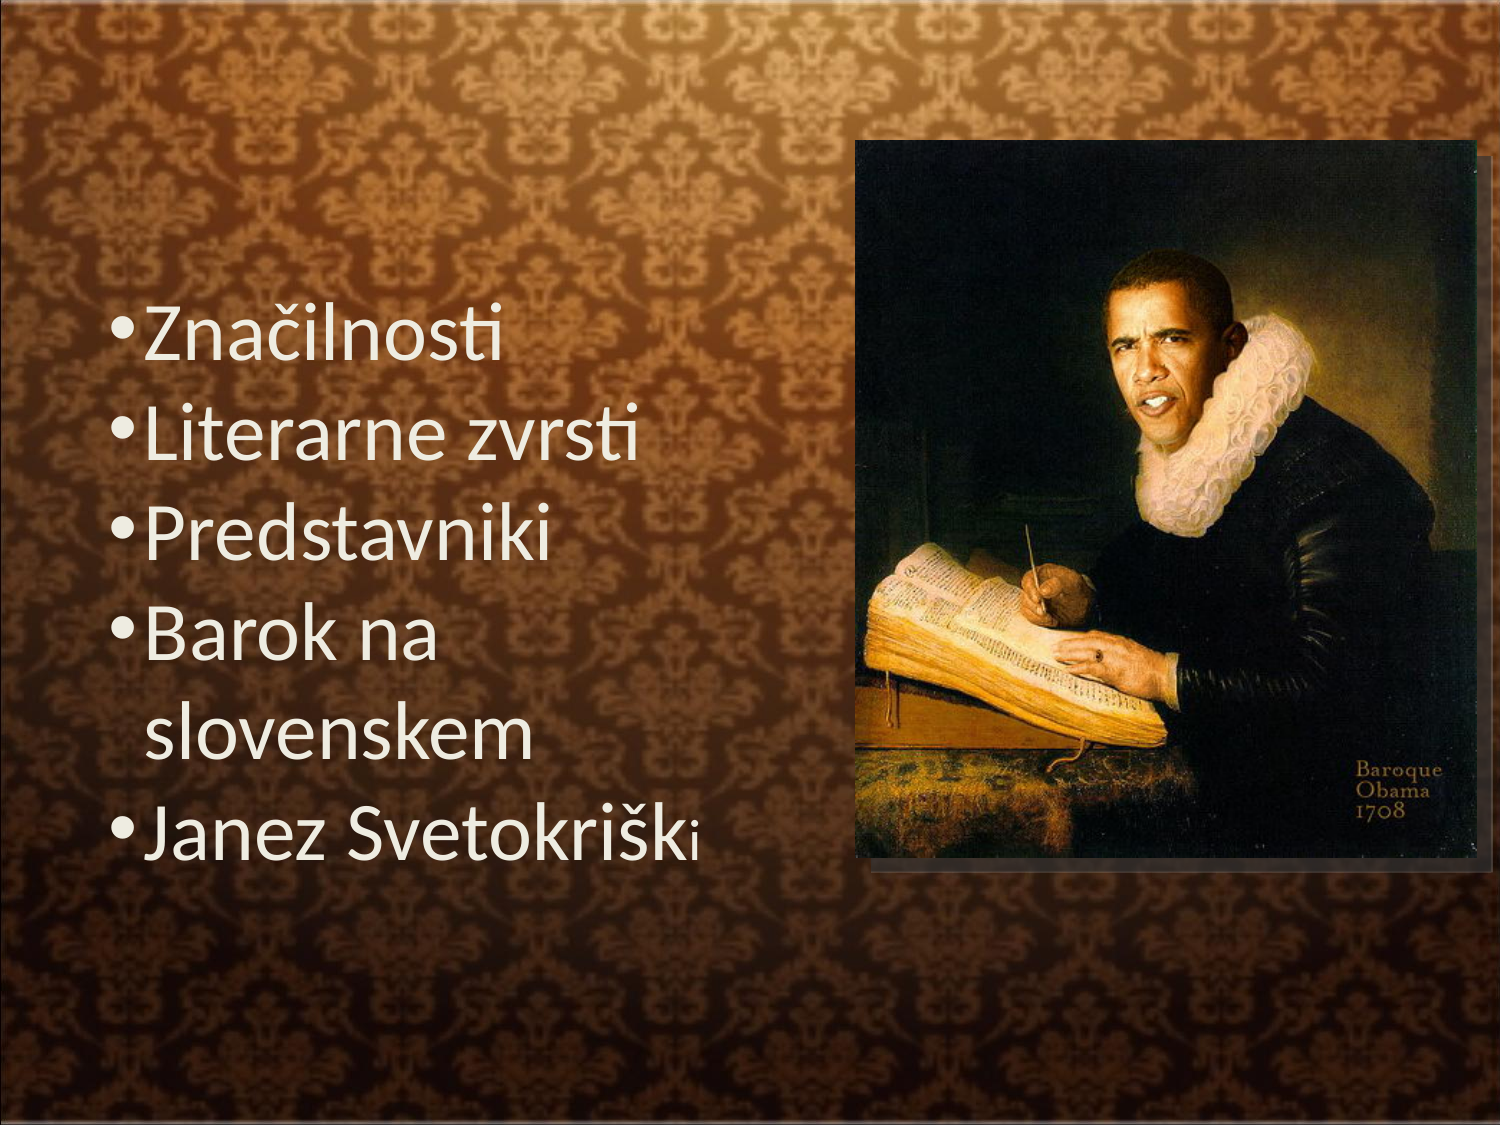

Značilnosti
Literarne zvrsti
Predstavniki
Barok na slovenskem
Janez Svetokriški